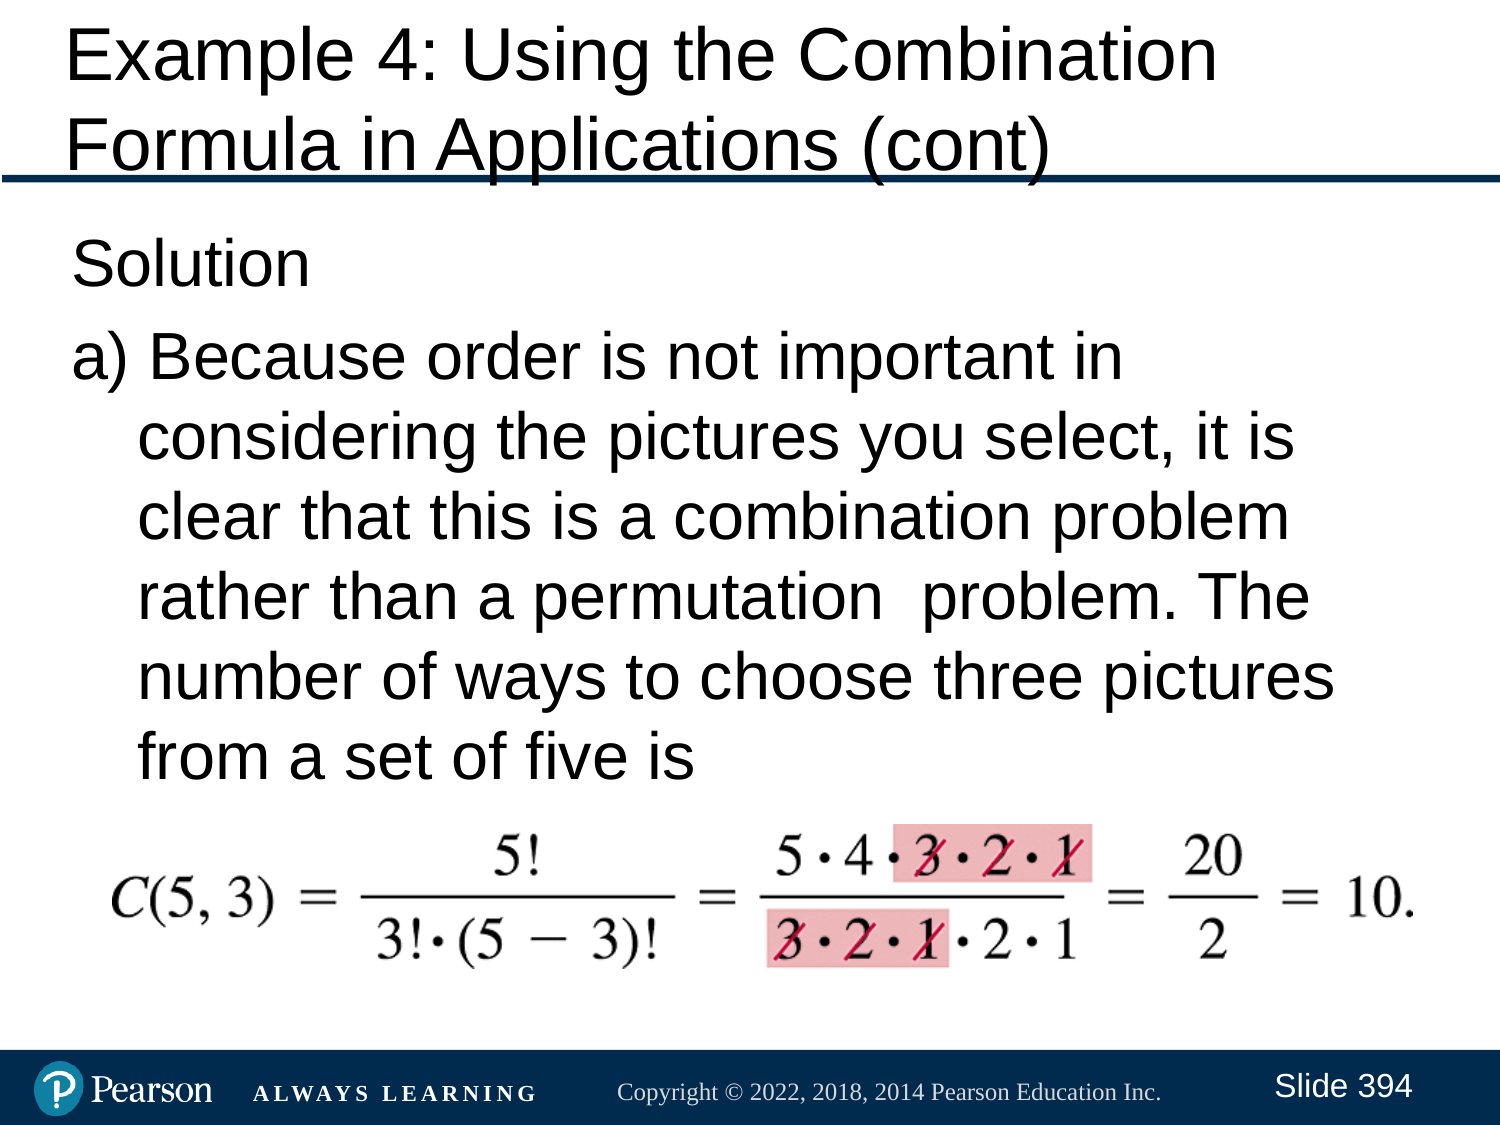

# Example 4: Using the Combination Formula in Applications (cont)
Solution
a) Because order is not important in considering the pictures you select, it is clear that this is a combination problem rather than a permutation problem. The number of ways to choose three pictures from a set of five is